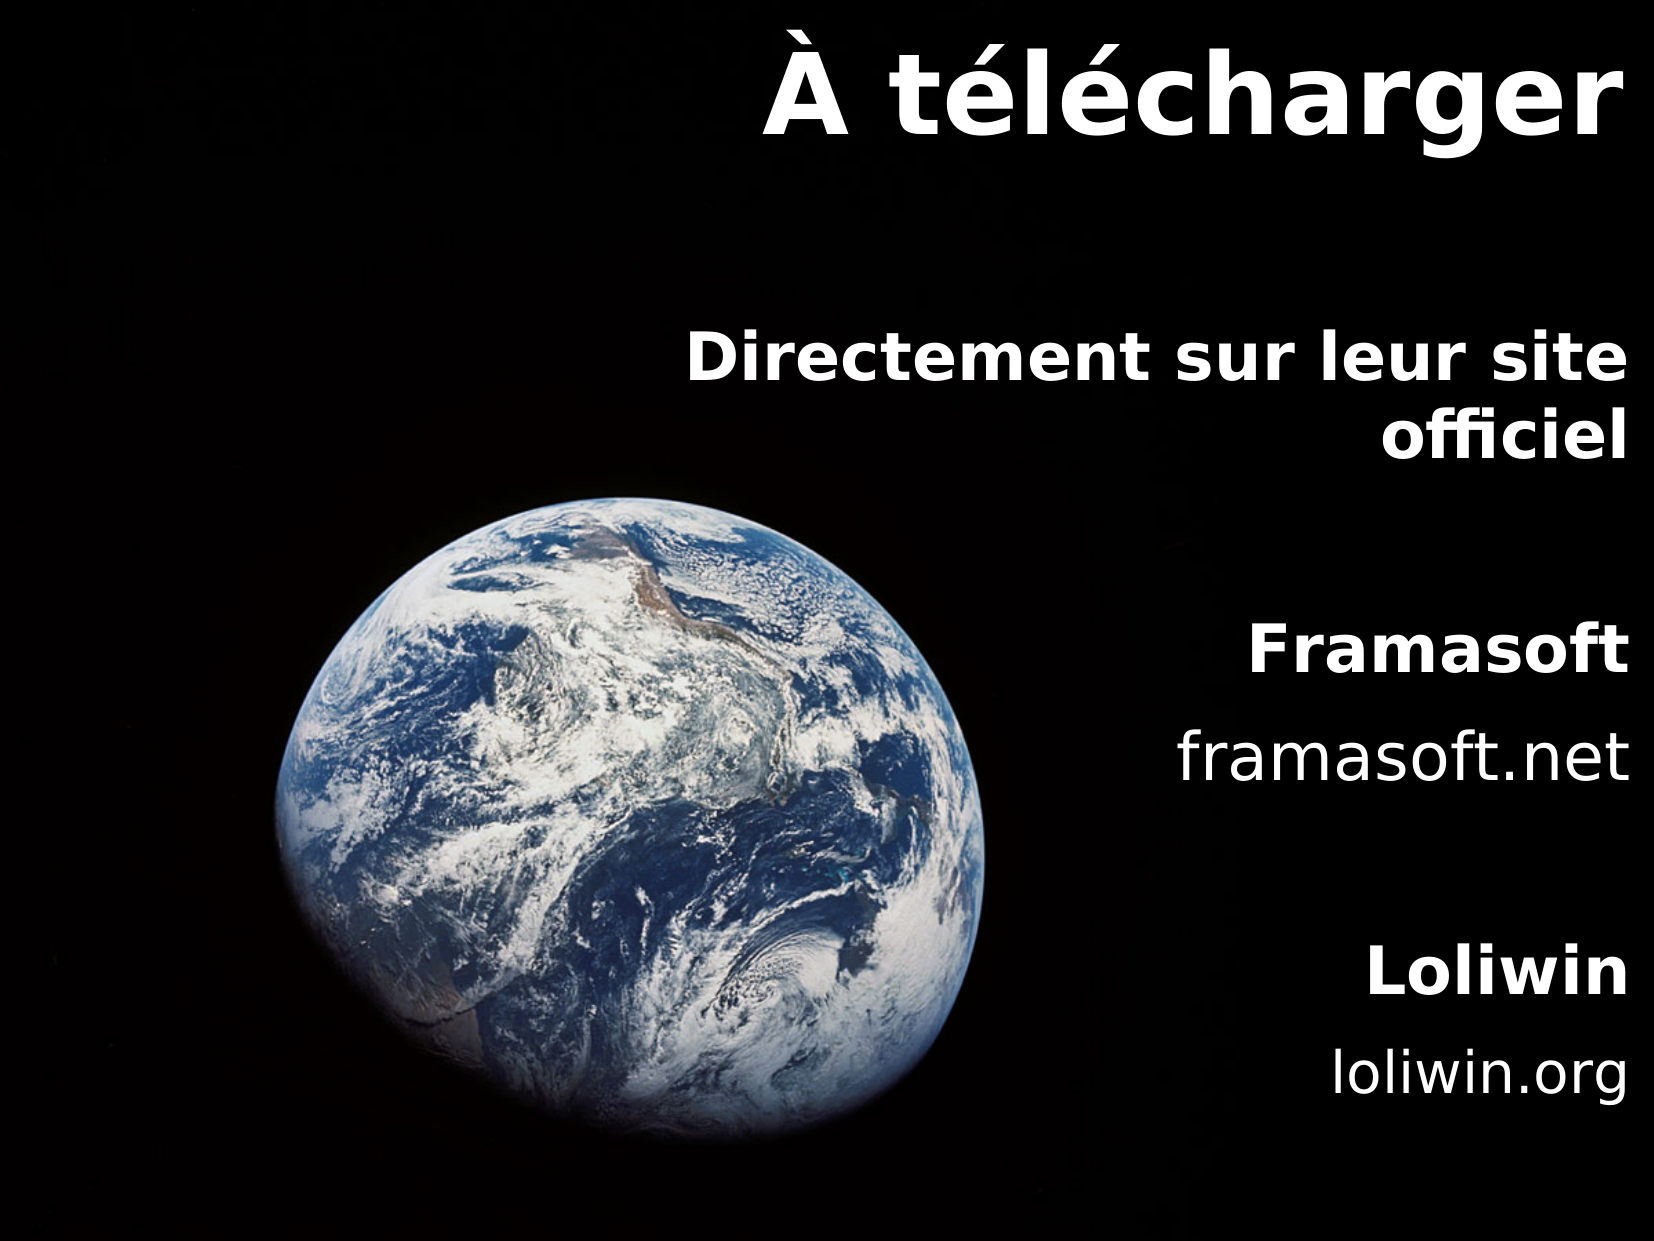

# À télécharger
Directement sur leur site officiel
Framasoft
framasoft.net
Loliwin
loliwin.org